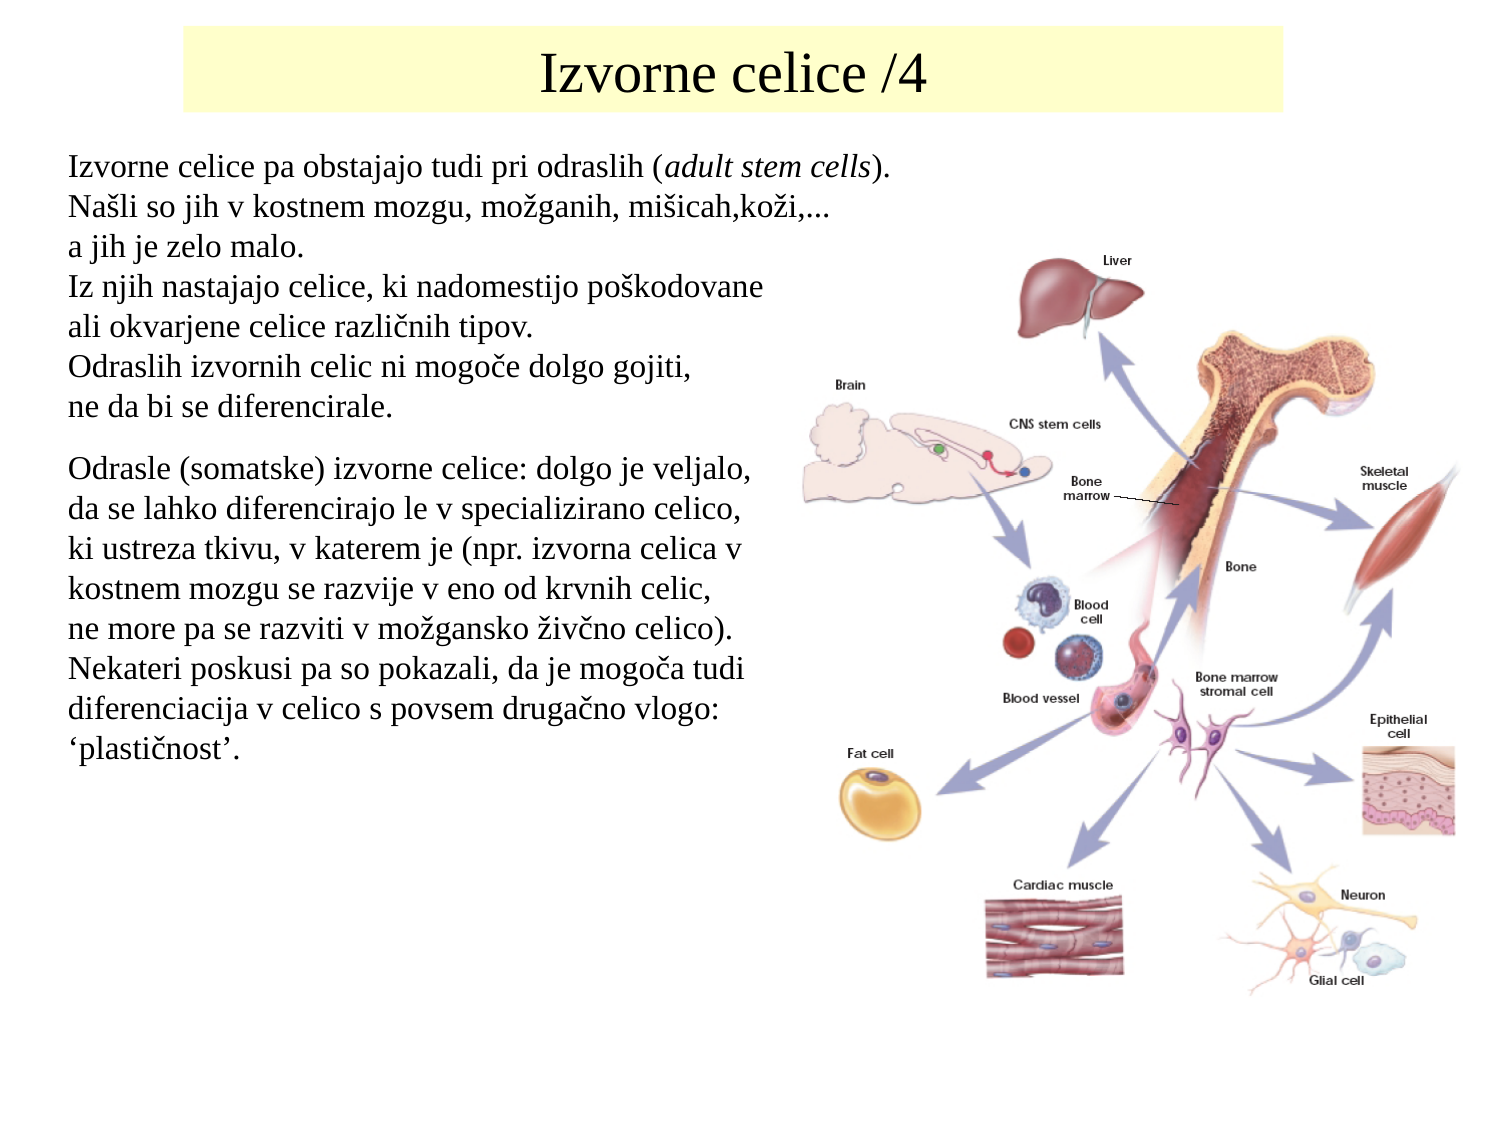

Izvorne celice /4
Izvorne celice pa obstajajo tudi pri odraslih (adult stem cells).
Našli so jih v kostnem mozgu, možganih, mišicah,koži,...
a jih je zelo malo.
Iz njih nastajajo celice, ki nadomestijo poškodovane
ali okvarjene celice različnih tipov.
Odraslih izvornih celic ni mogoče dolgo gojiti,
ne da bi se diferencirale.
Odrasle (somatske) izvorne celice: dolgo je veljalo,
da se lahko diferencirajo le v specializirano celico,
ki ustreza tkivu, v katerem je (npr. izvorna celica v
kostnem mozgu se razvije v eno od krvnih celic,
ne more pa se razviti v možgansko živčno celico).
Nekateri poskusi pa so pokazali, da je mogoča tudi
diferenciacija v celico s povsem drugačno vlogo:
‘plastičnost’.